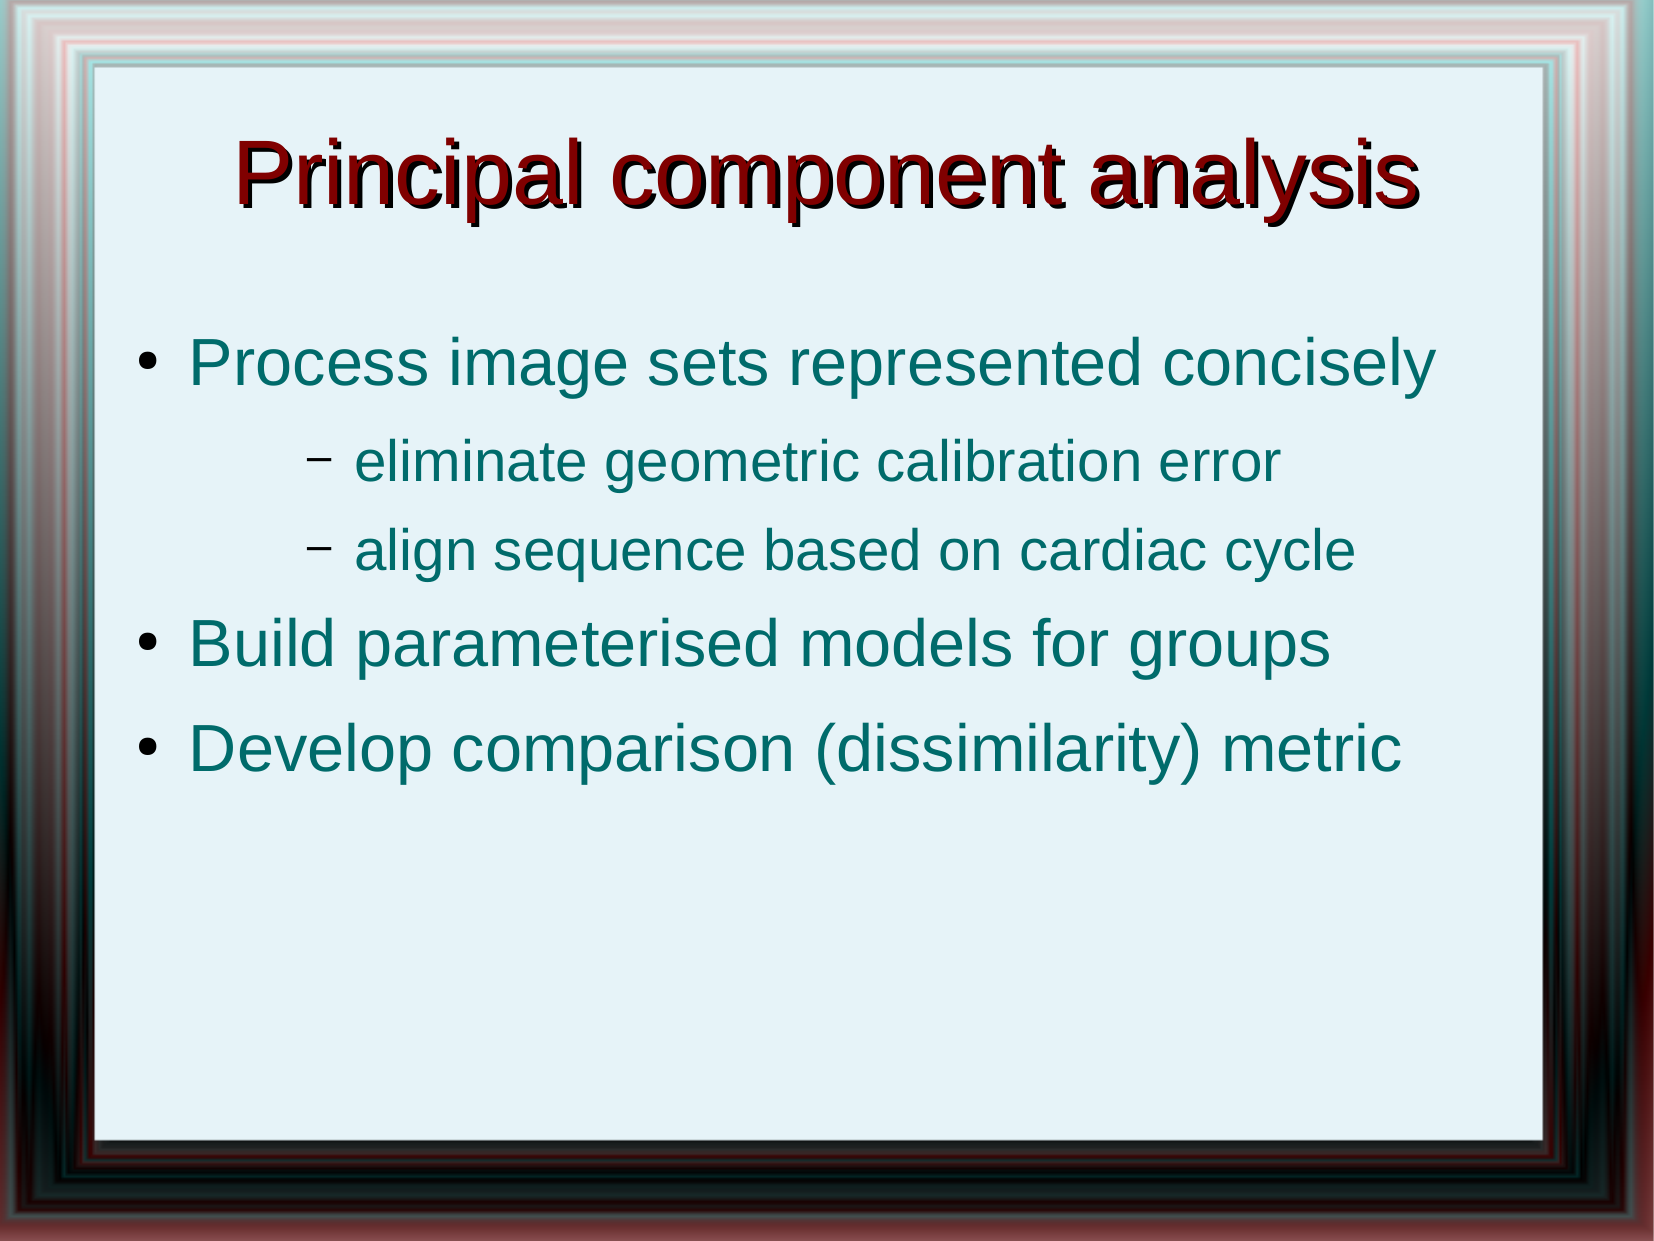

# Principal component analysis
Process image sets represented concisely
eliminate geometric calibration error
align sequence based on cardiac cycle
Build parameterised models for groups
Develop comparison (dissimilarity) metric